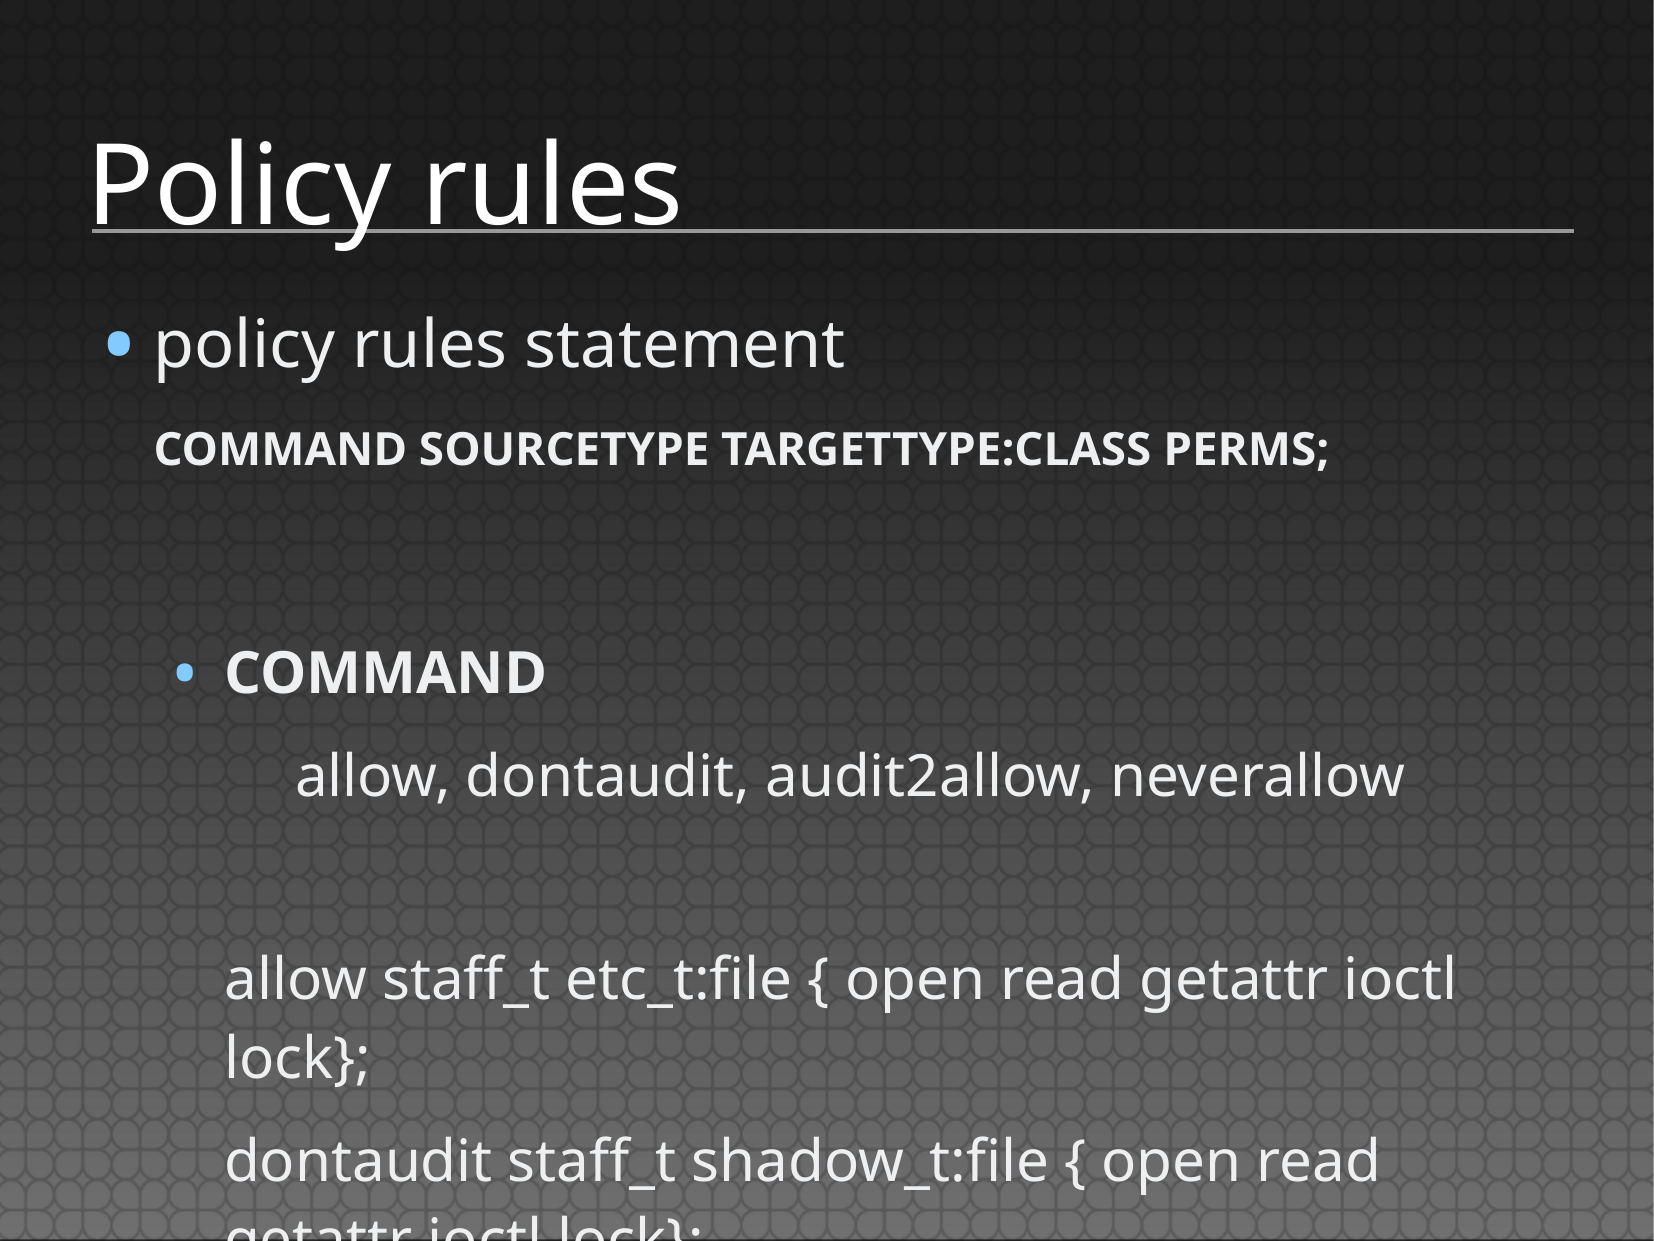

# Policy rules
policy rules statement
COMMAND SOURCETYPE TARGETTYPE:CLASS PERMS;
COMMAND
allow, dontaudit, audit2allow, neverallow
allow staff_t etc_t:file { open read getattr ioctl lock};
dontaudit staff_t shadow_t:file { open read getattr ioctl lock};